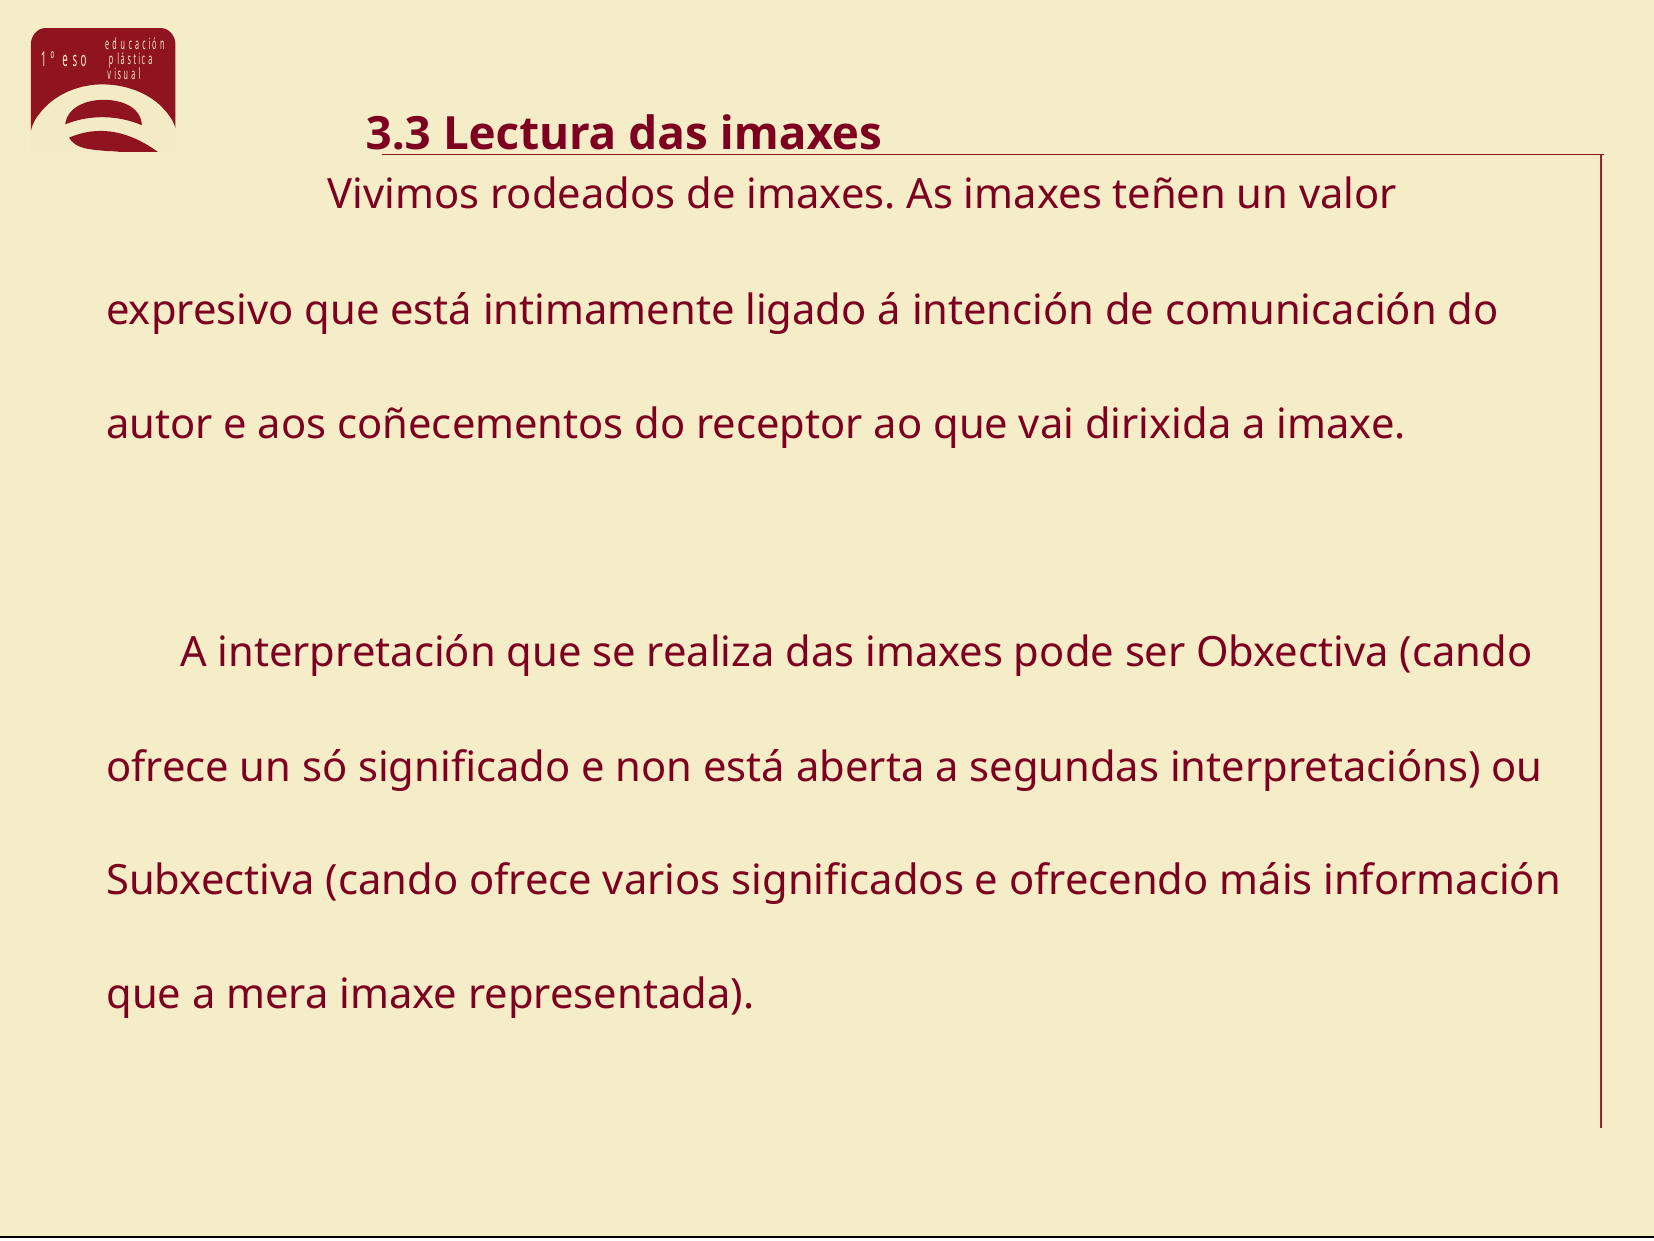

3.3 Lectura das imaxes
			Vivimos rodeados de imaxes. As imaxes teñen un valor expresivo que está intimamente ligado á intención de comunicación do autor e aos coñecementos do receptor ao que vai dirixida a imaxe.
	A interpretación que se realiza das imaxes pode ser Obxectiva (cando ofrece un só significado e non está aberta a segundas interpretacións) ou Subxectiva (cando ofrece varios significados e ofrecendo máis información que a mera imaxe representada).
#